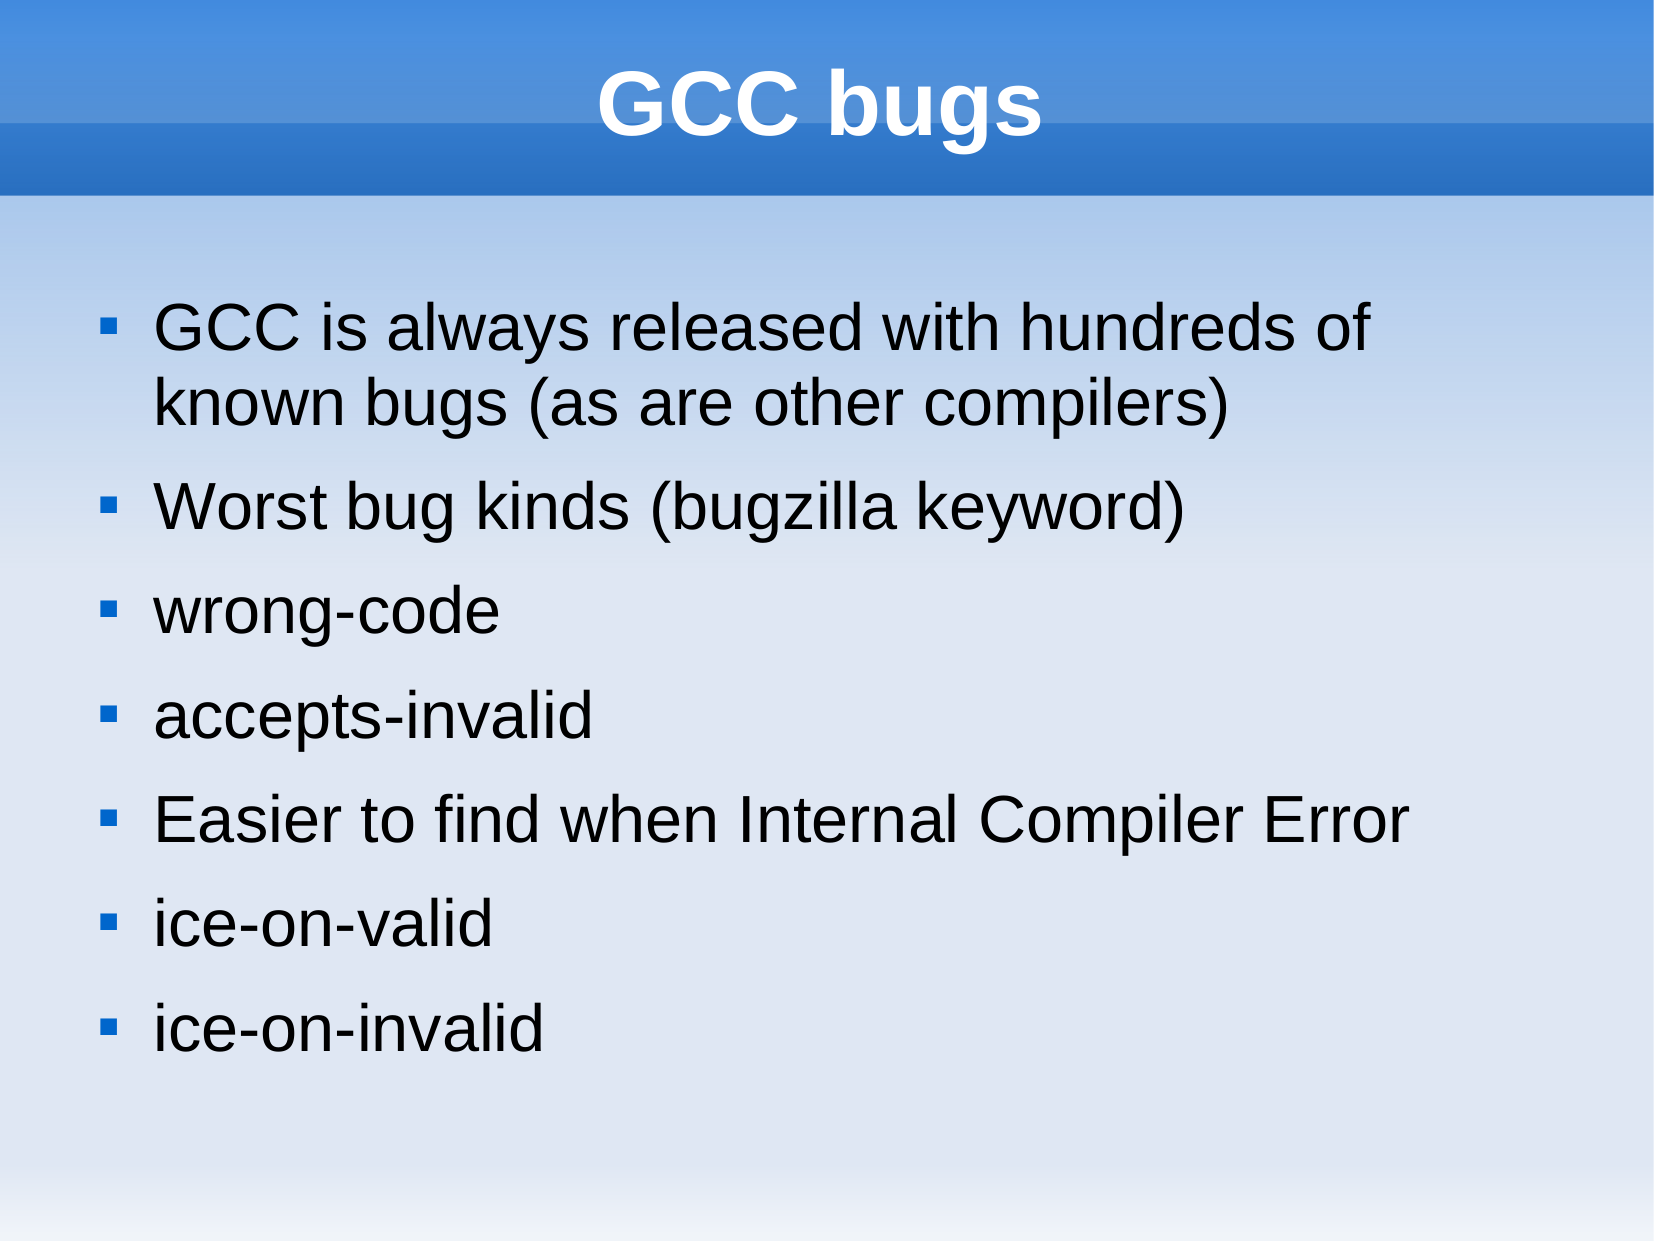

# GCC bugs
GCC is always released with hundreds of known bugs (as are other compilers)
Worst bug kinds (bugzilla keyword)
wrong-code
accepts-invalid
Easier to find when Internal Compiler Error
ice-on-valid
ice-on-invalid